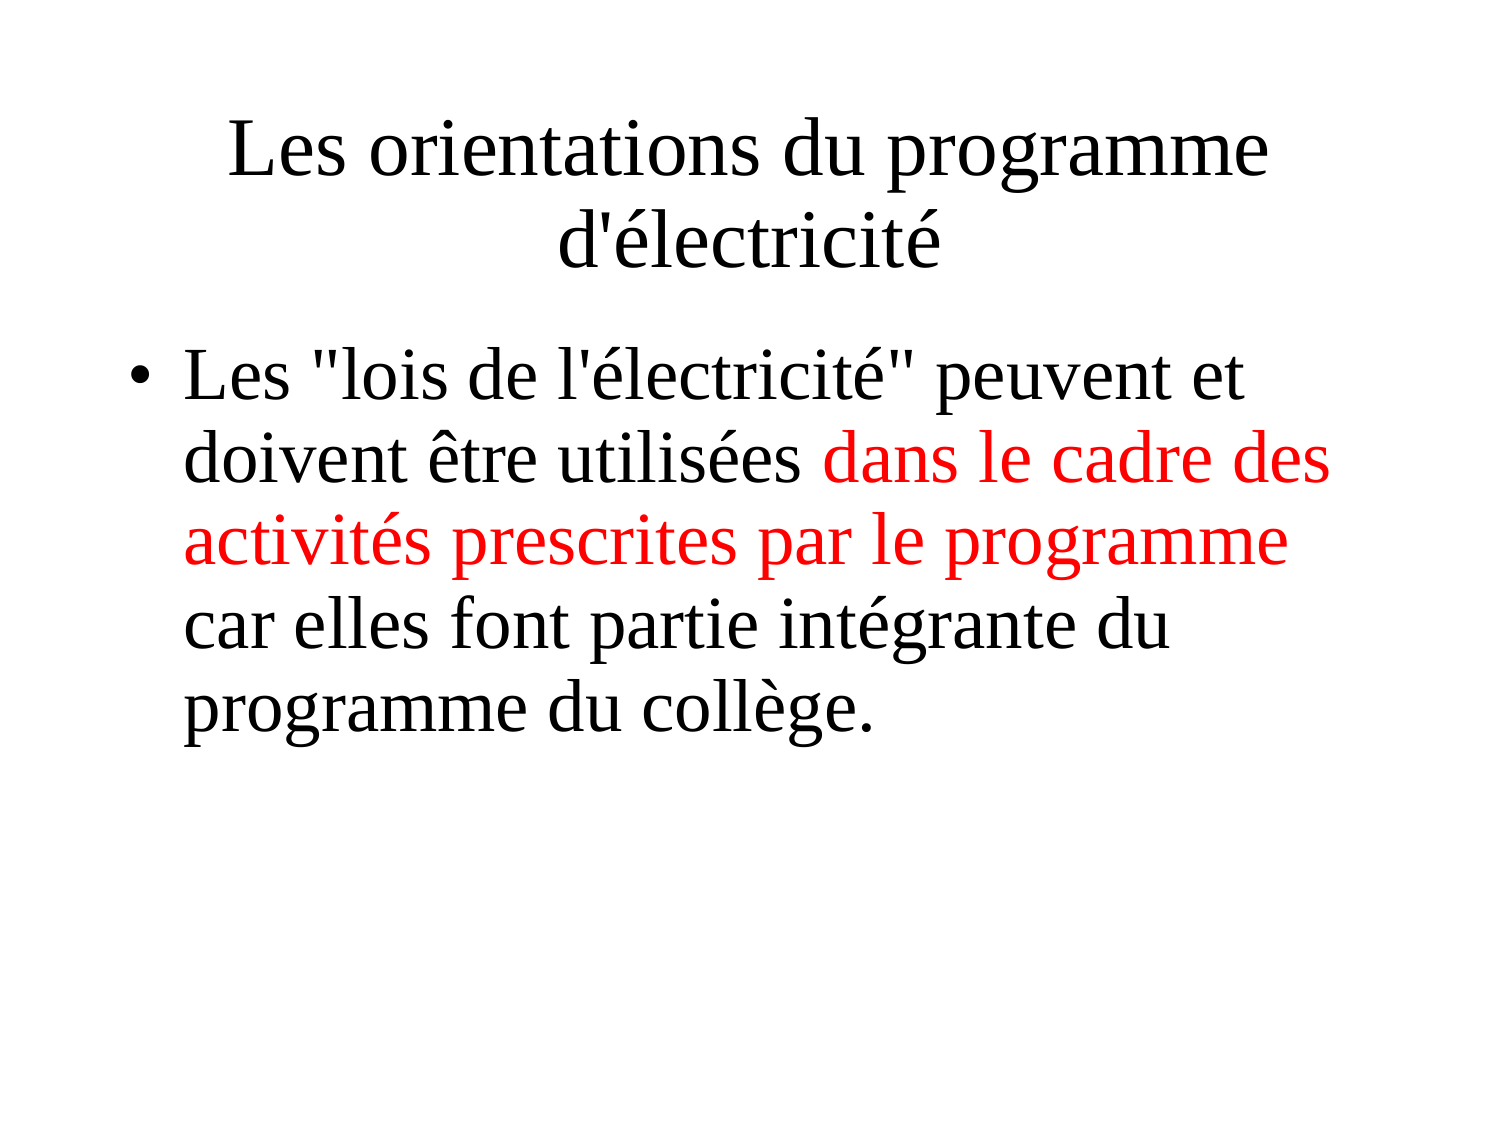

# Les orientations du programme d'électricité
Les "lois de l'électricité" peuvent et doivent être utilisées dans le cadre des activités prescrites par le programme car elles font partie intégrante du programme du collège.